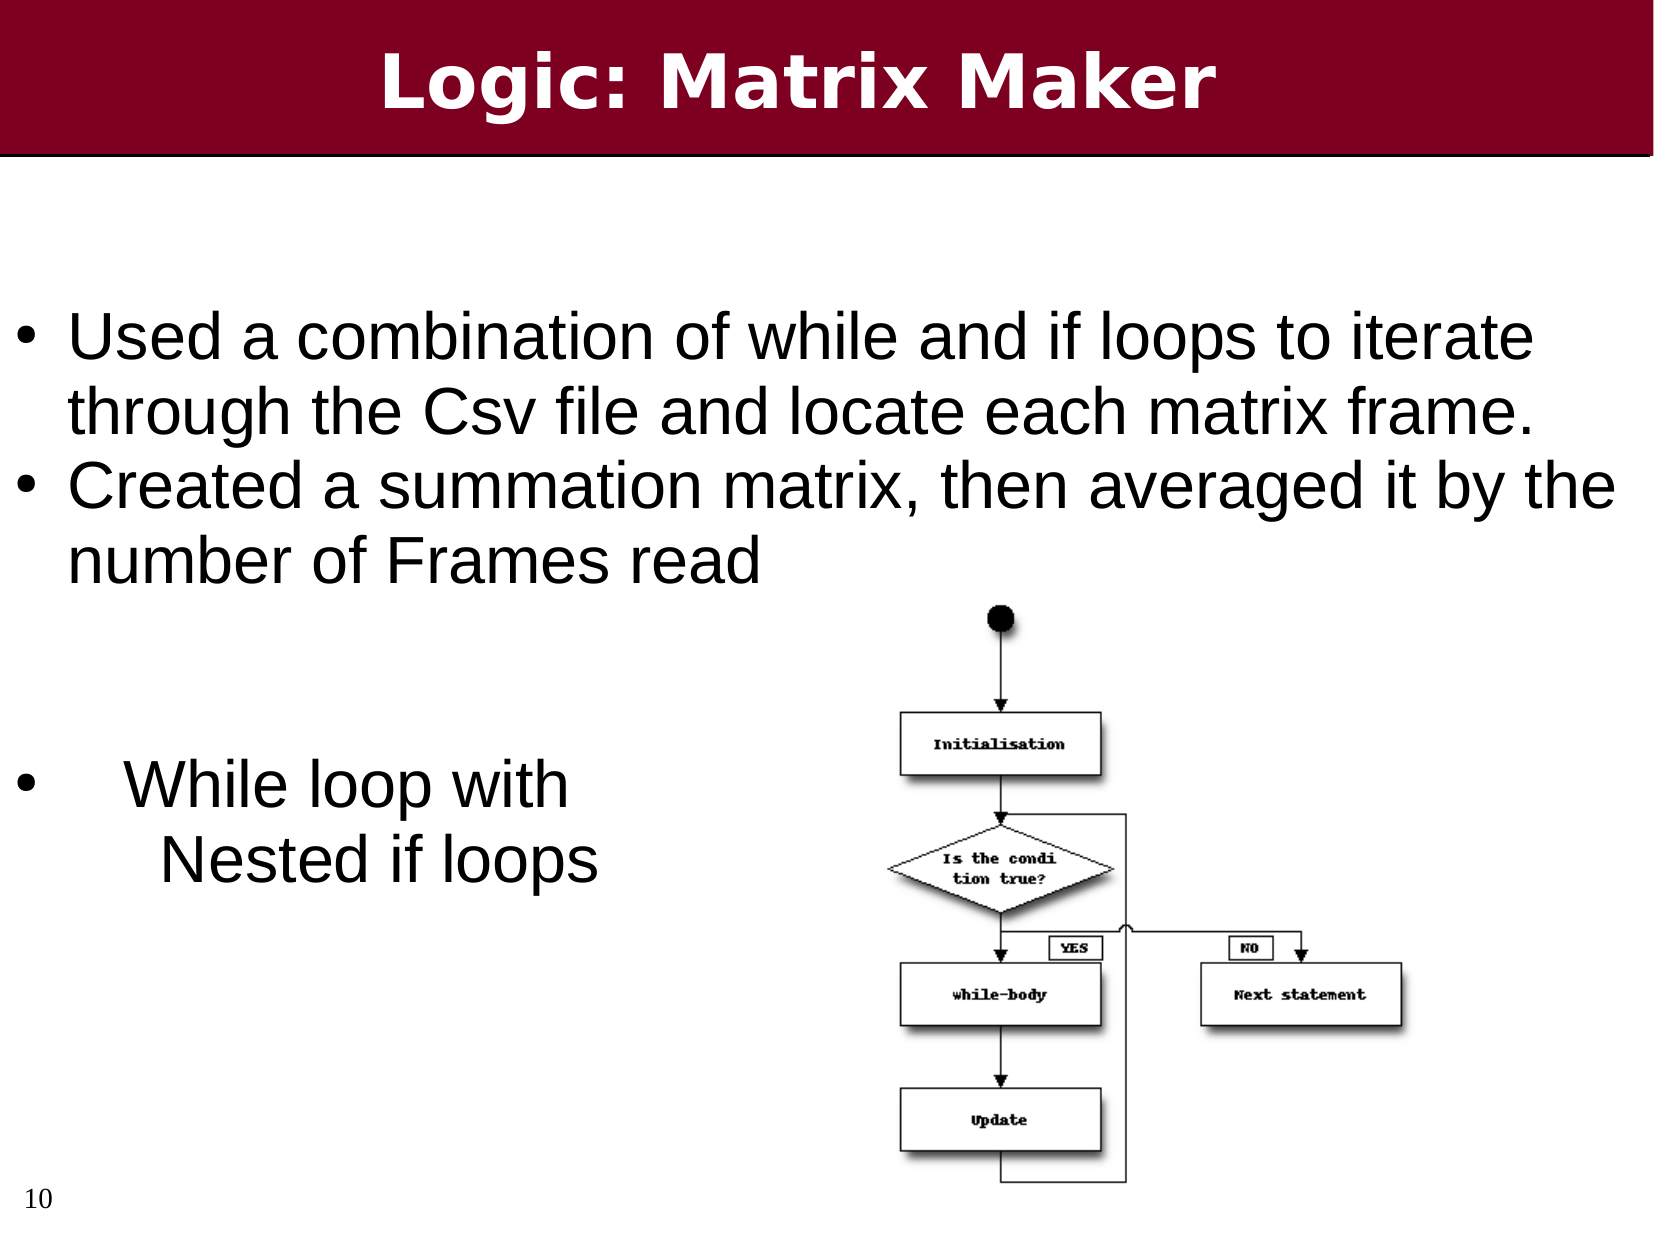

Logic: Matrix Maker
Used a combination of while and if loops to iterate through the Csv file and locate each matrix frame.
Created a summation matrix, then averaged it by the number of Frames read
 While loop with
 Nested if loops